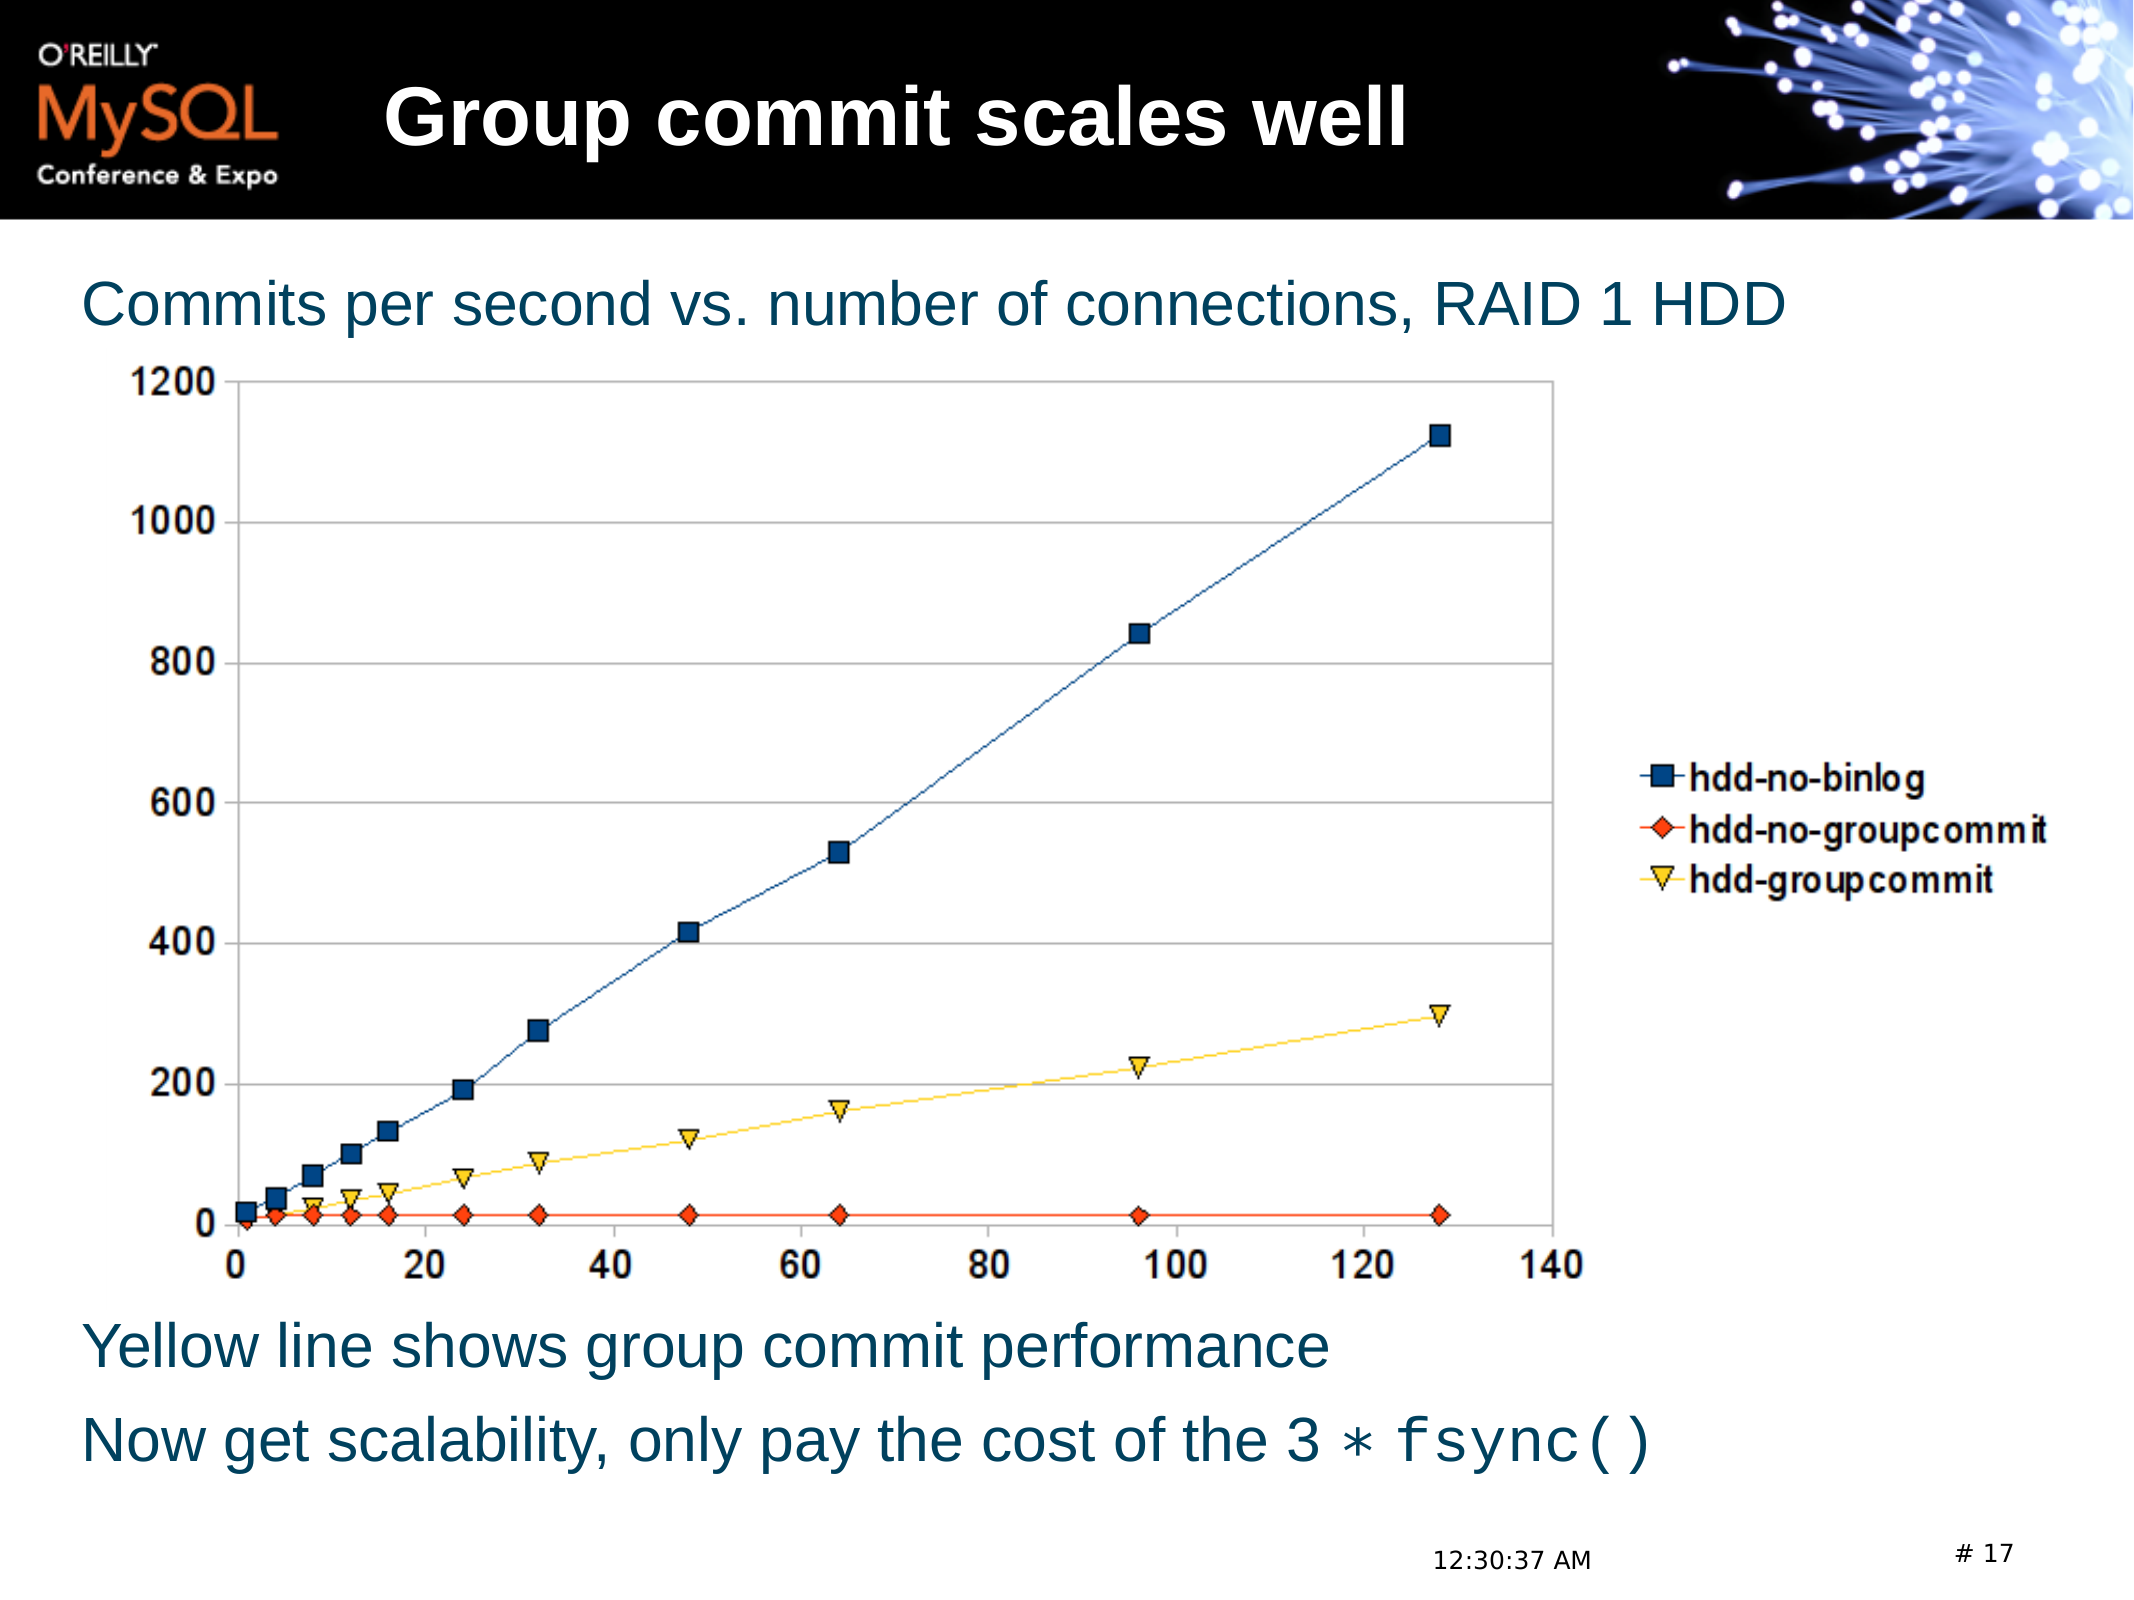

# Group commit scales well
Commits per second vs. number of connections, RAID 1 HDD
Yellow line shows group commit performance
Now get scalability, only pay the cost of the 3 ∗ fsync()